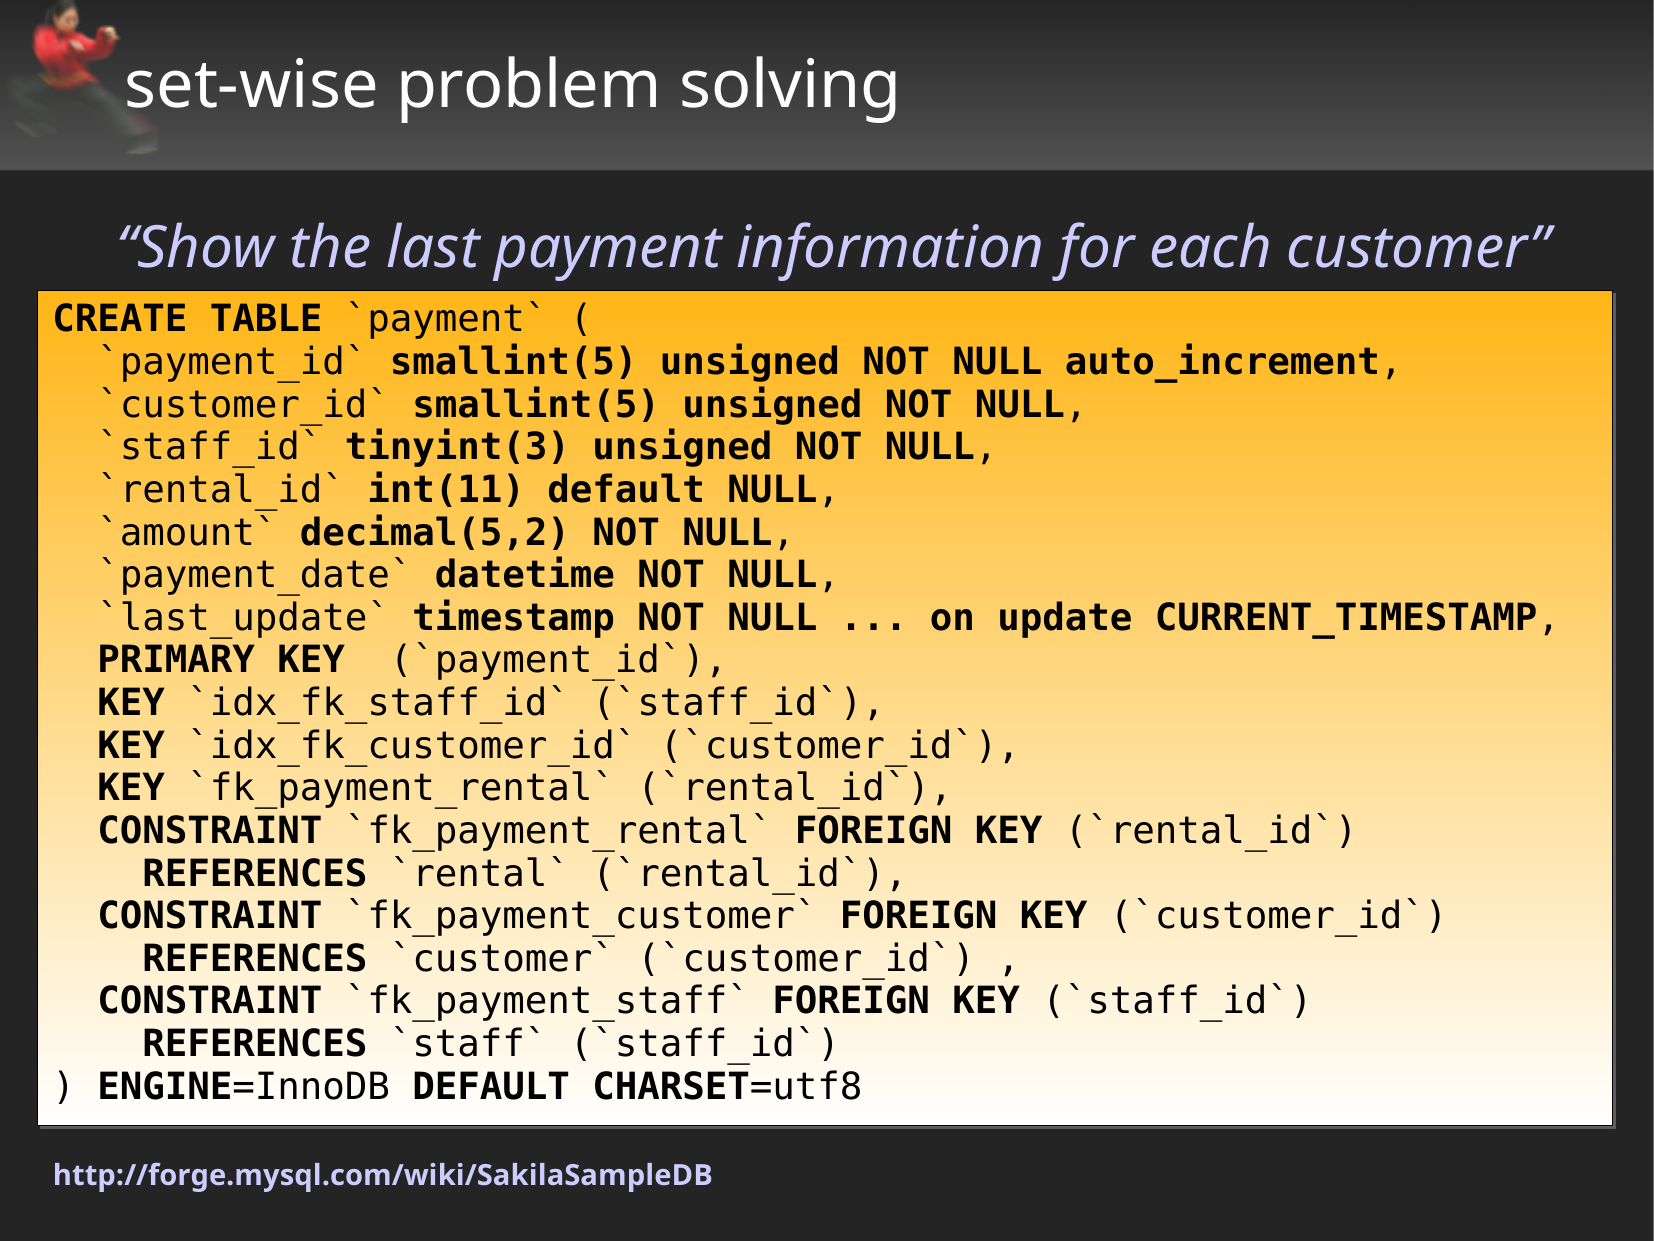

# set-wise problem solving
“Show the last payment information for each customer”
CREATE TABLE `payment` (
 `payment_id` smallint(5) unsigned NOT NULL auto_increment,
 `customer_id` smallint(5) unsigned NOT NULL,
 `staff_id` tinyint(3) unsigned NOT NULL,
 `rental_id` int(11) default NULL,
 `amount` decimal(5,2) NOT NULL,
 `payment_date` datetime NOT NULL,
 `last_update` timestamp NOT NULL ... on update CURRENT_TIMESTAMP,
 PRIMARY KEY (`payment_id`),
 KEY `idx_fk_staff_id` (`staff_id`),
 KEY `idx_fk_customer_id` (`customer_id`),
 KEY `fk_payment_rental` (`rental_id`),
 CONSTRAINT `fk_payment_rental` FOREIGN KEY (`rental_id`)
 REFERENCES `rental` (`rental_id`),
 CONSTRAINT `fk_payment_customer` FOREIGN KEY (`customer_id`)
 REFERENCES `customer` (`customer_id`) ,
 CONSTRAINT `fk_payment_staff` FOREIGN KEY (`staff_id`)
 REFERENCES `staff` (`staff_id`)
) ENGINE=InnoDB DEFAULT CHARSET=utf8
http://forge.mysql.com/wiki/SakilaSampleDB